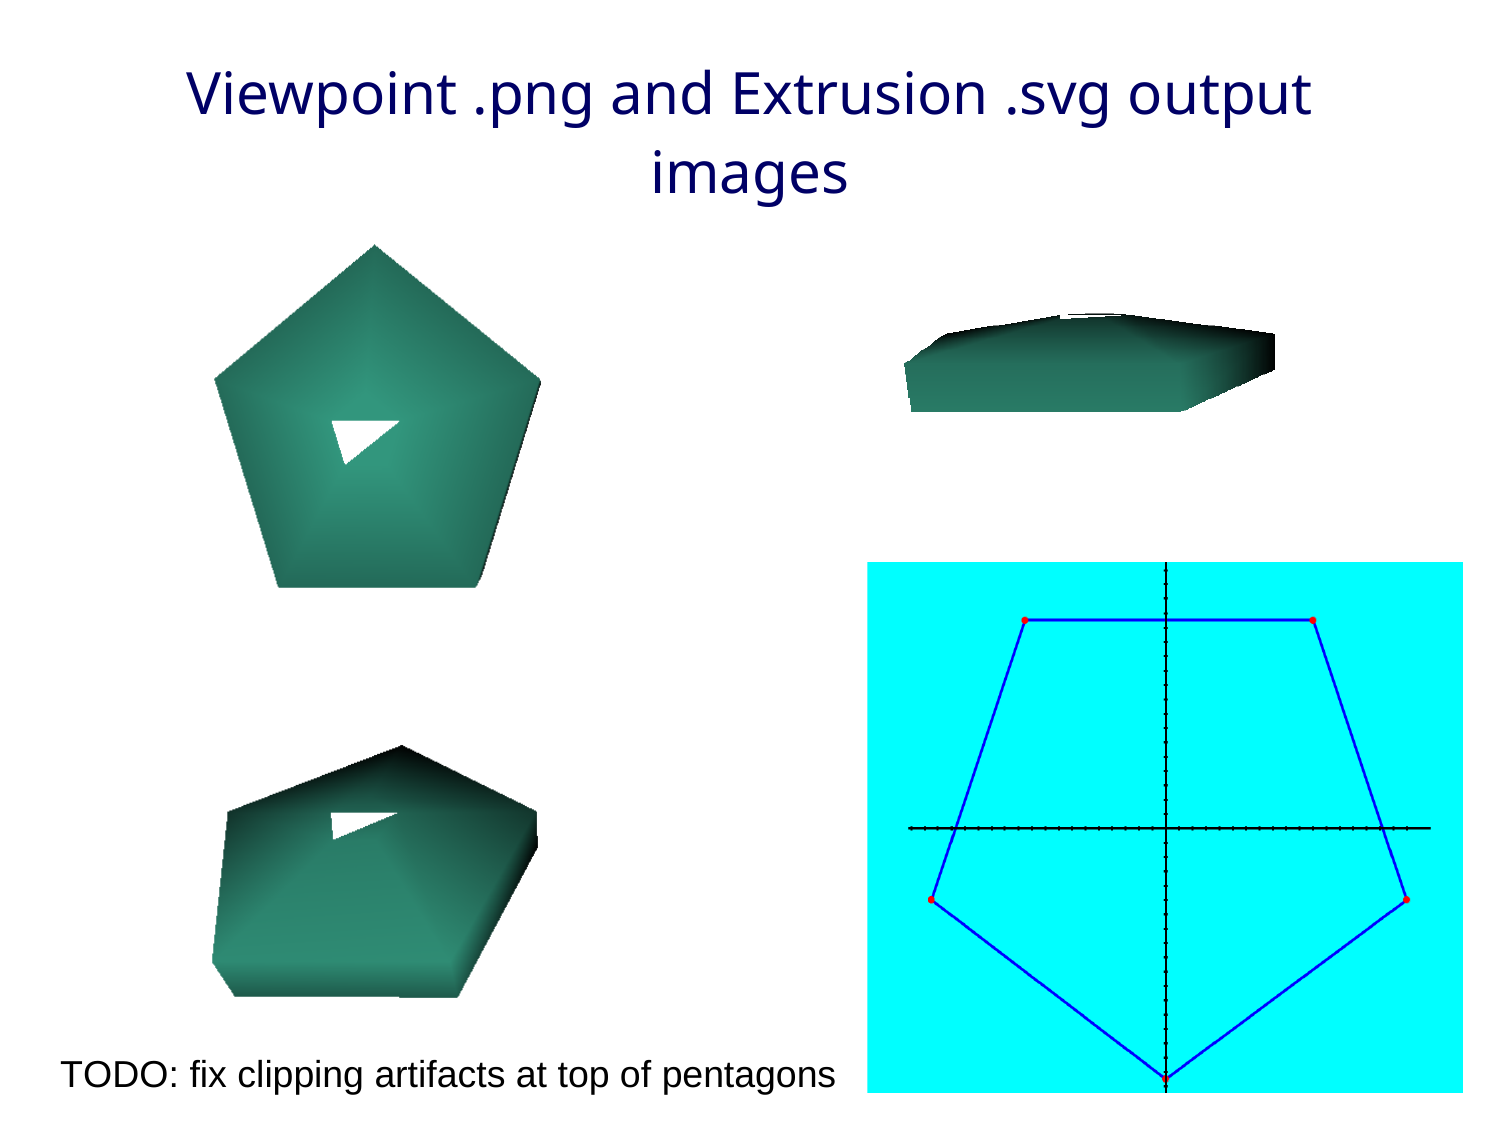

# Viewpoint .png and Extrusion .svg output images
TODO: fix clipping artifacts at top of pentagons